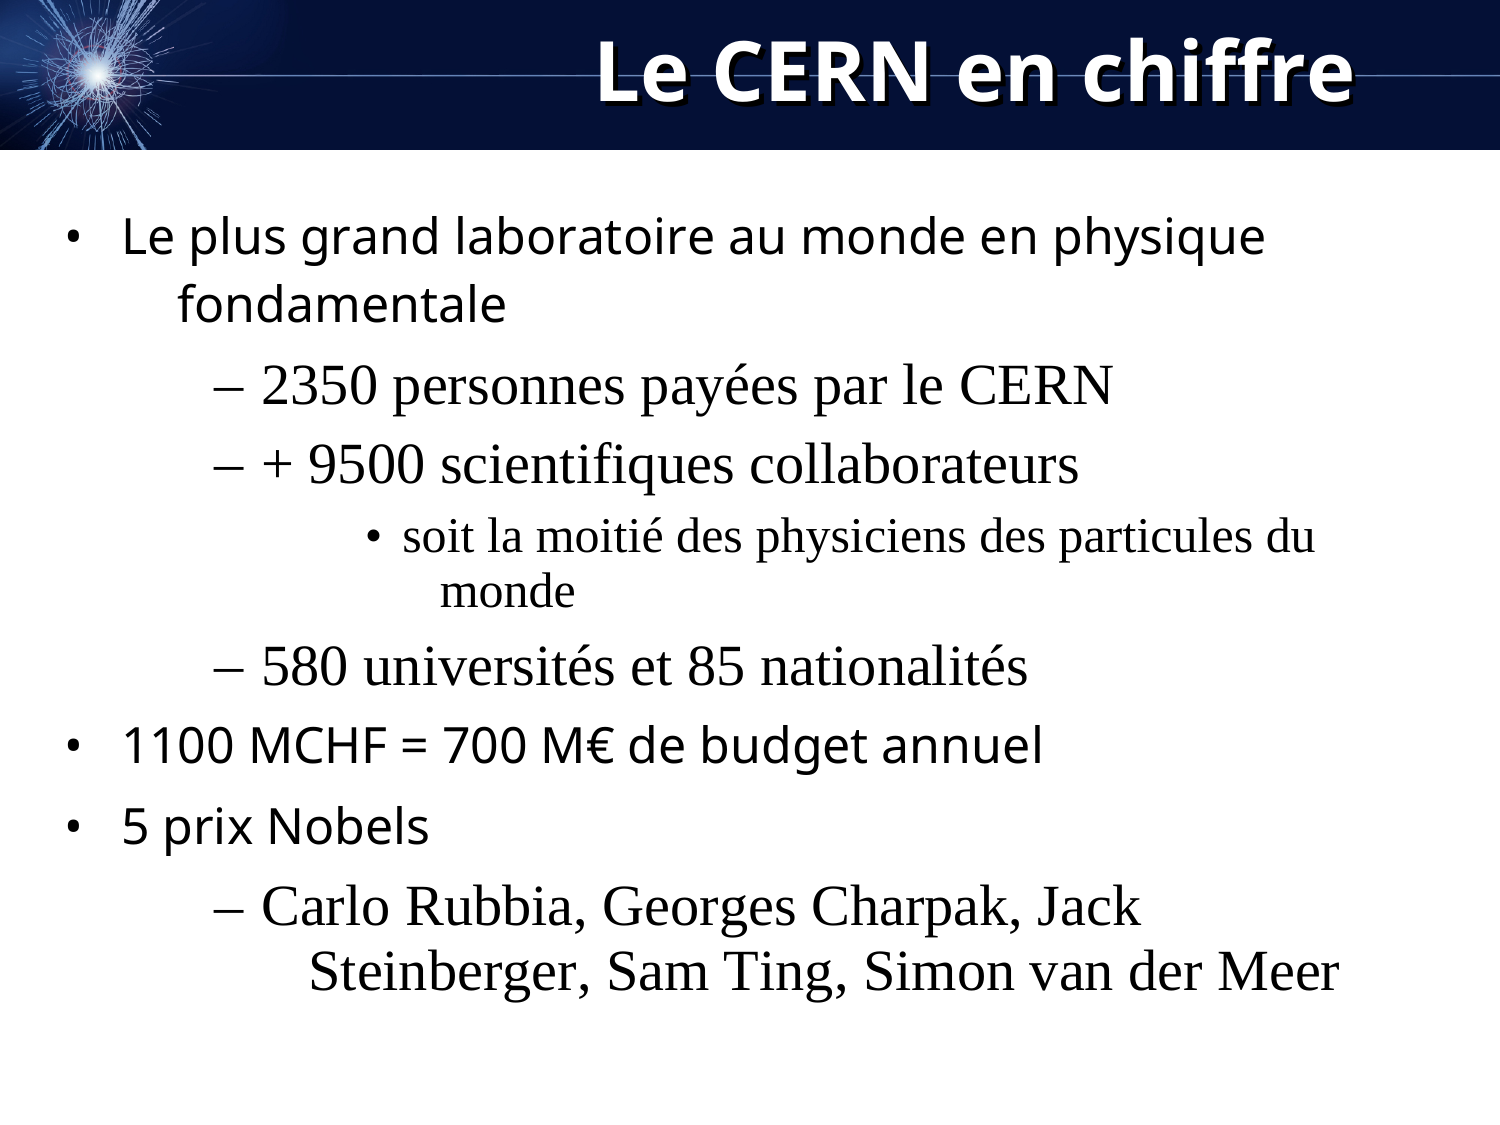

# Le CERN en chiffre
Le plus grand laboratoire au monde en physique fondamentale
2350 personnes payées par le CERN
+ 9500 scientifiques collaborateurs
soit la moitié des physiciens des particules du monde
580 universités et 85 nationalités
1100 MCHF = 700 M€ de budget annuel
5 prix Nobels
Carlo Rubbia, Georges Charpak, Jack Steinberger, Sam Ting, Simon van der Meer
4